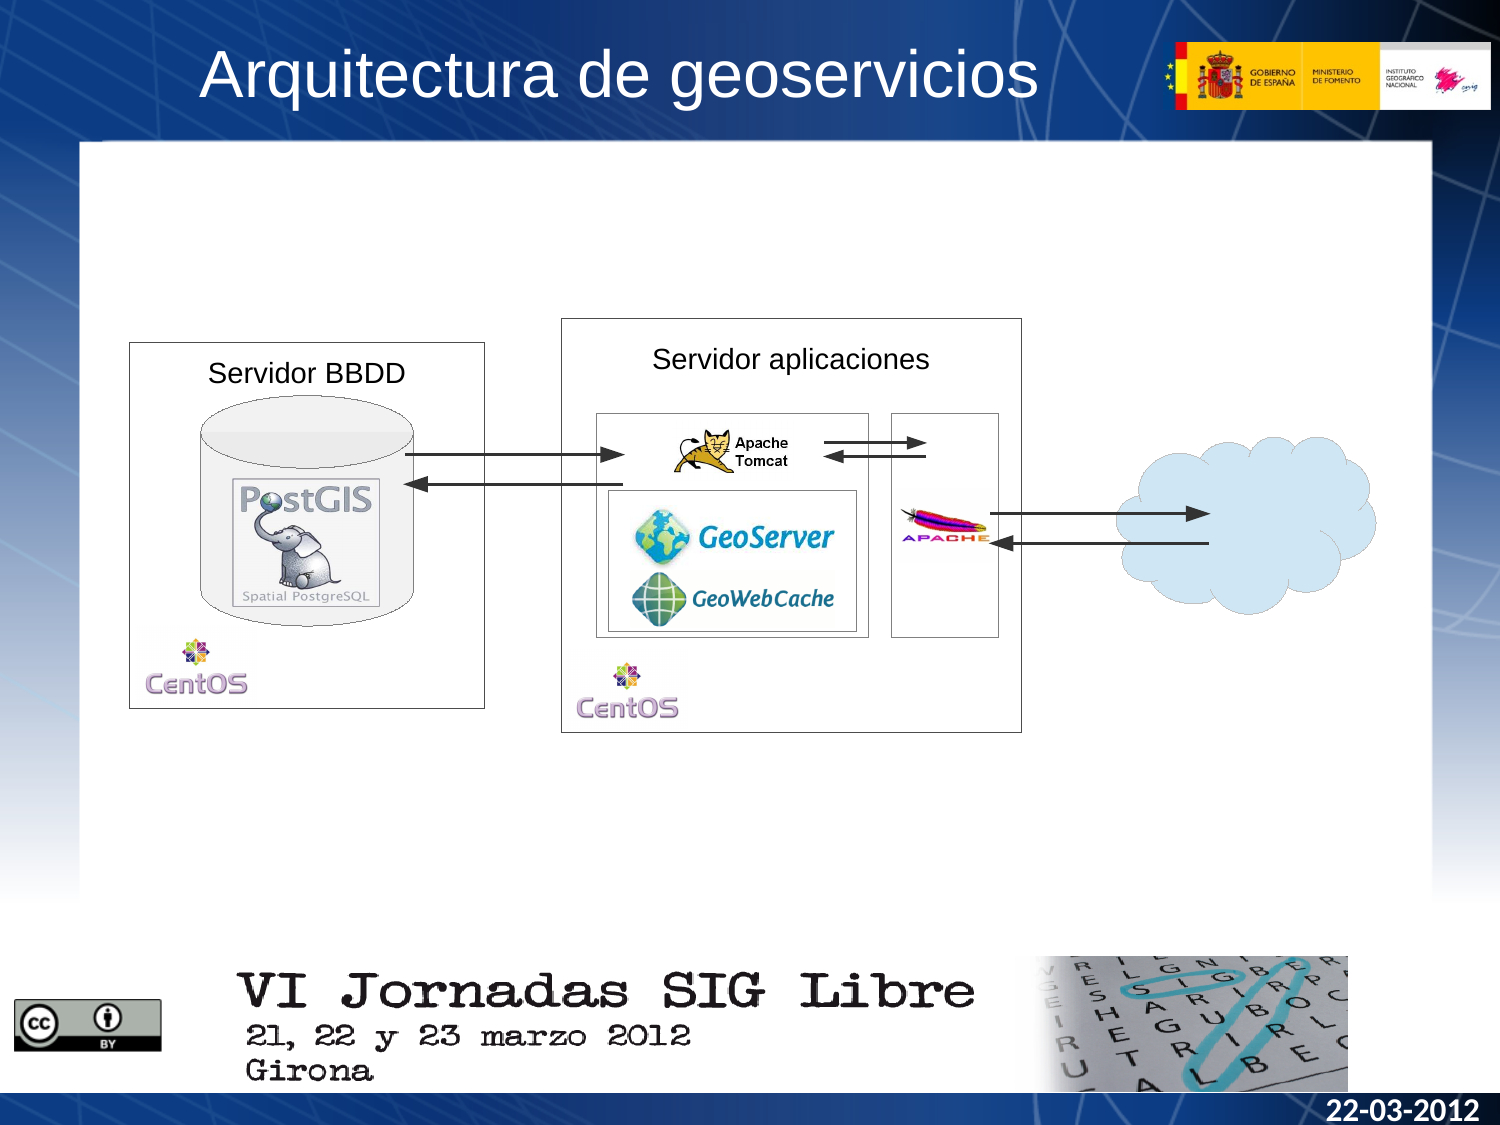

# Arquitectura de geoservicios
Servidor aplicaciones
Servidor BBDD